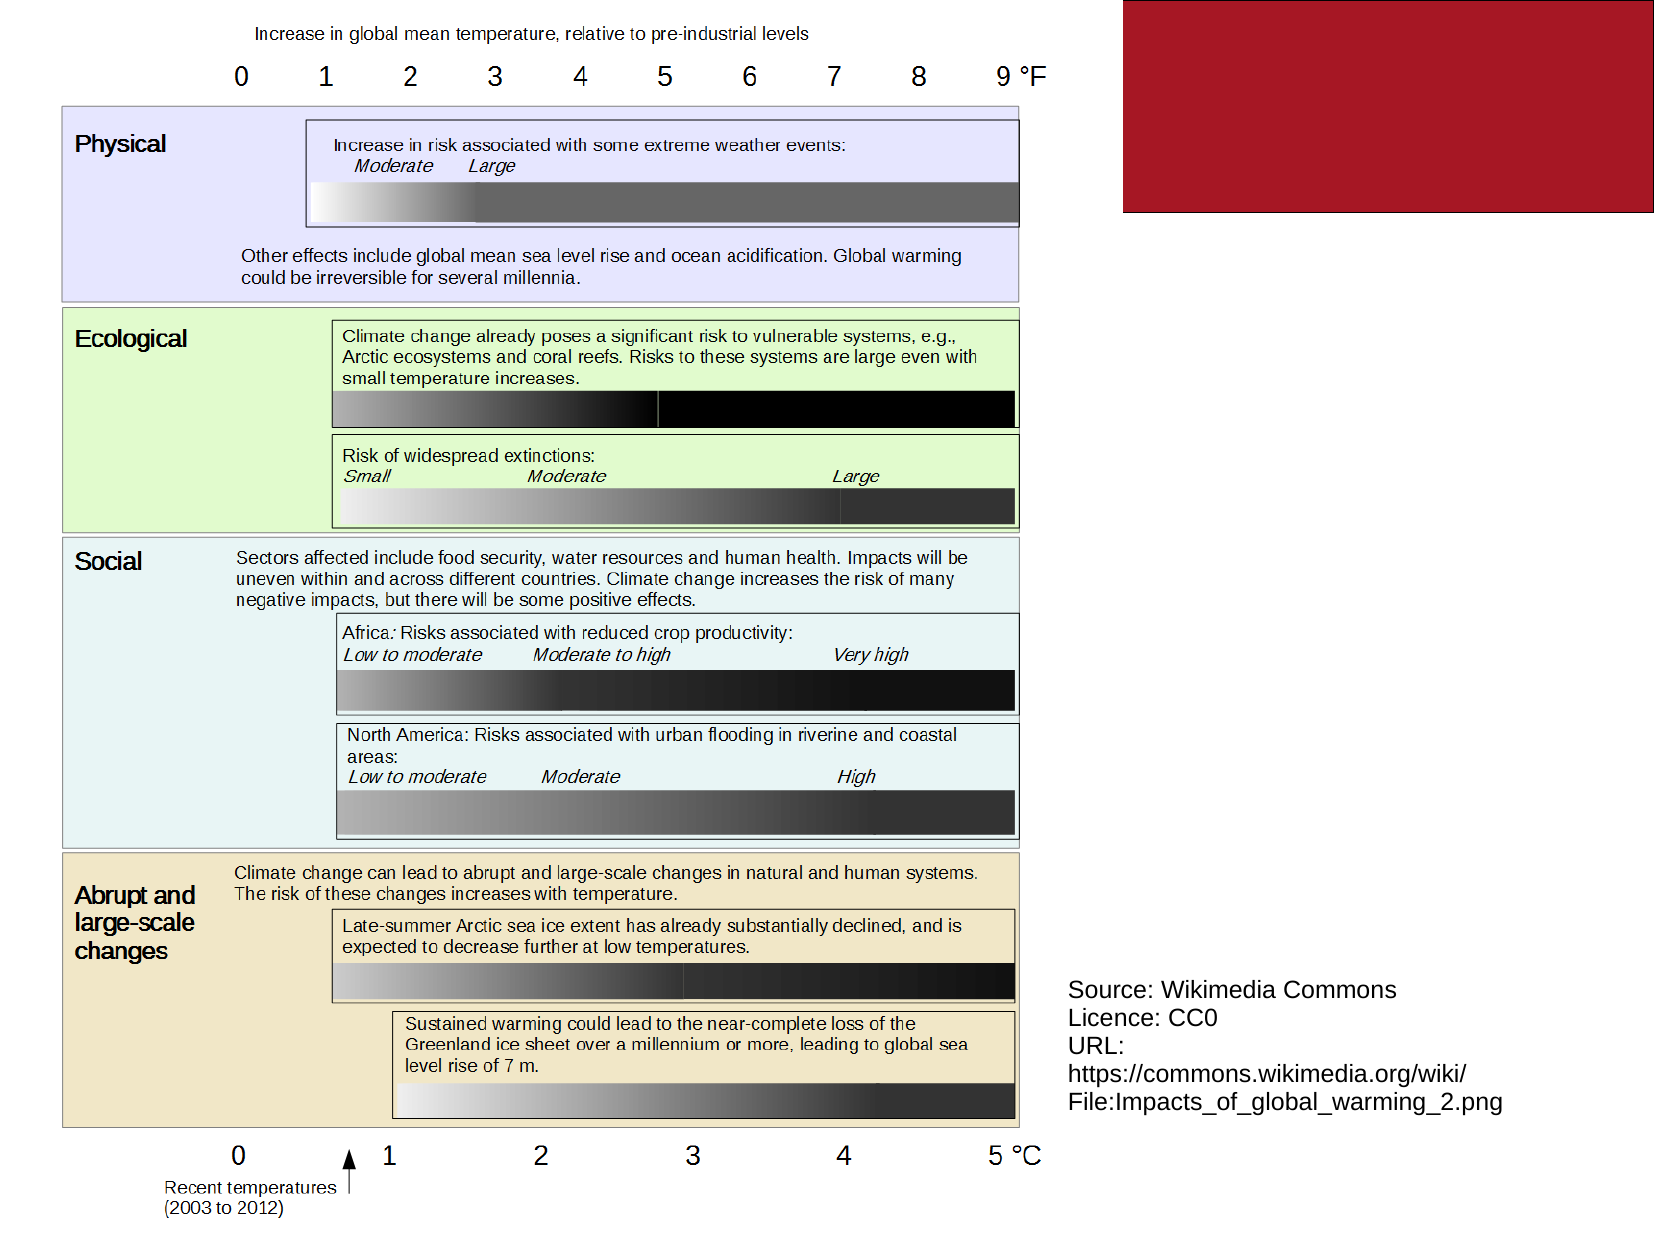

#
Source: Wikimedia Commons
Licence: CC0
URL:
https://commons.wikimedia.org/wiki/File:Impacts_of_global_warming_2.png